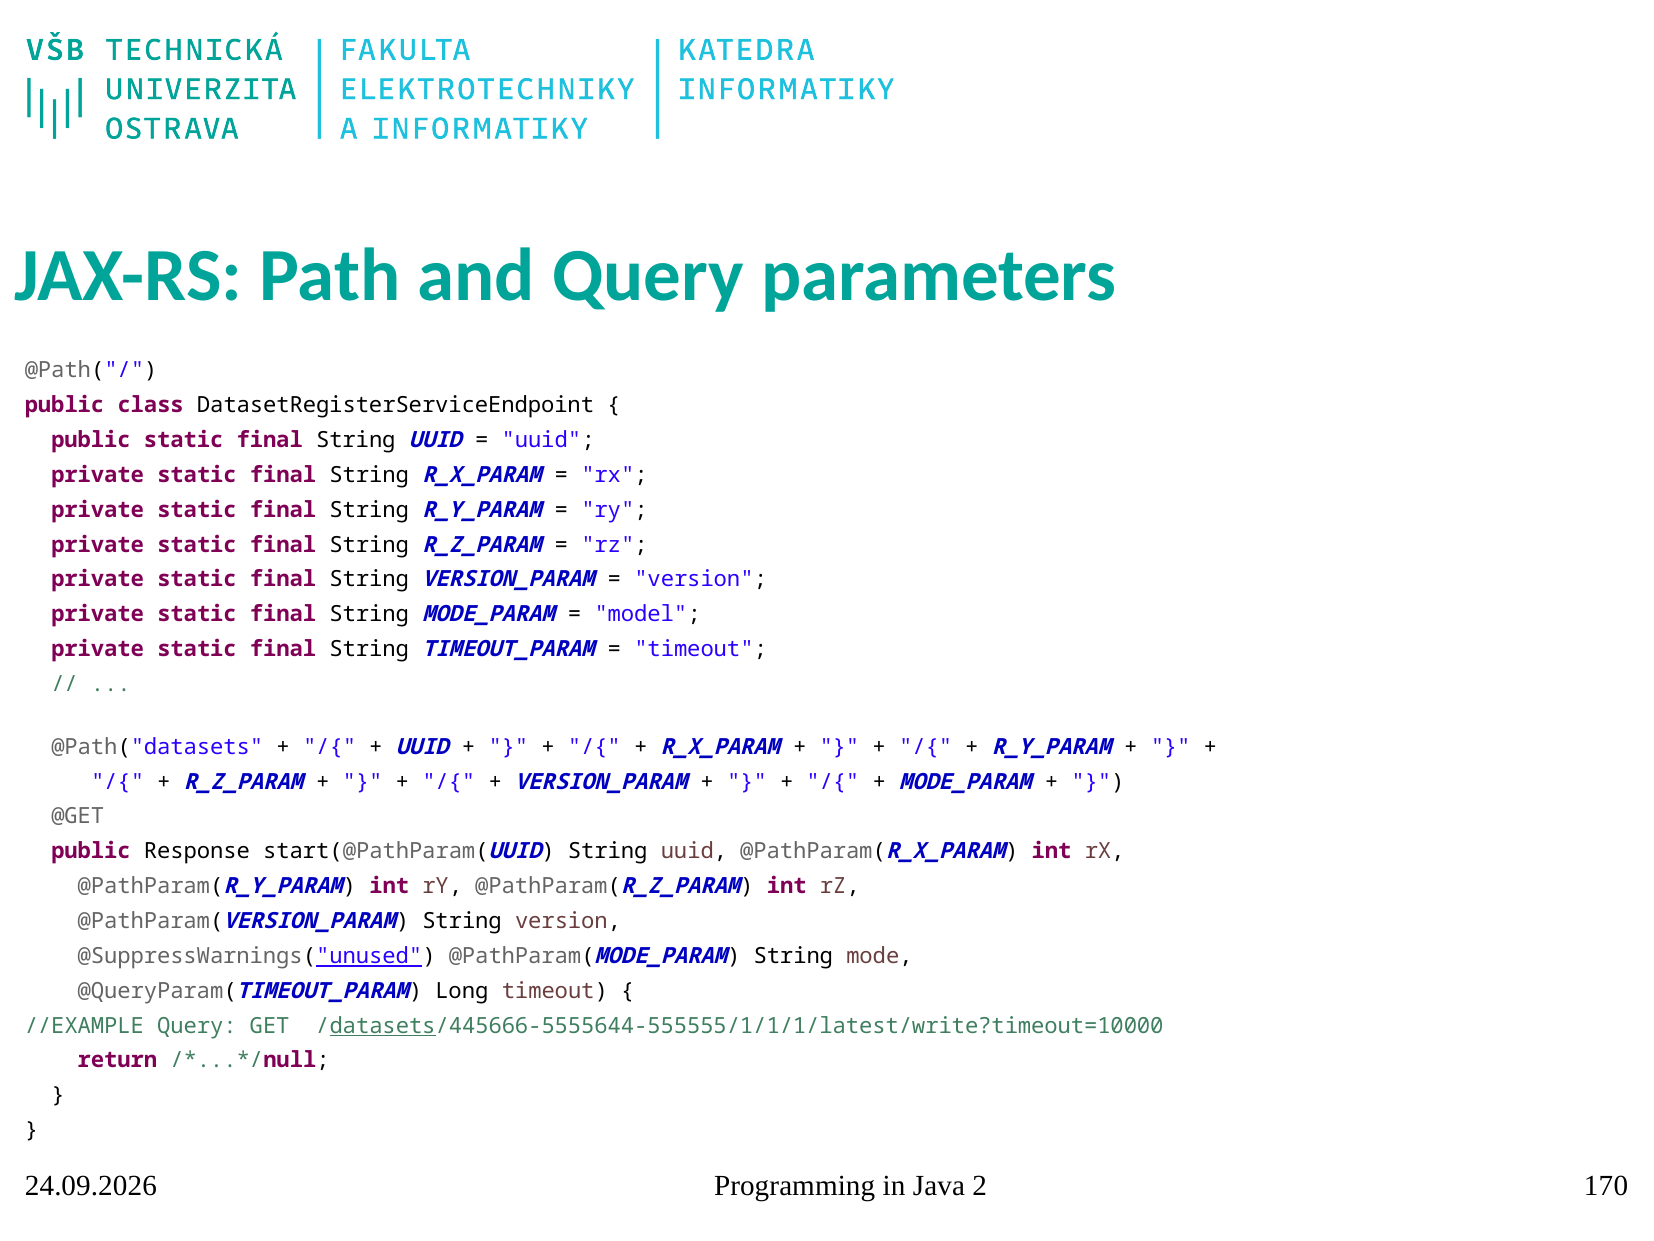

# JAX-RS: Path and Query parameters
@Path("/")
public class DatasetRegisterServiceEndpoint {
 public static final String UUID = "uuid";
 private static final String R_X_PARAM = "rx";
 private static final String R_Y_PARAM = "ry";
 private static final String R_Z_PARAM = "rz";
 private static final String VERSION_PARAM = "version";
 private static final String MODE_PARAM = "model";
 private static final String TIMEOUT_PARAM = "timeout";
 // ...
 @Path("datasets" + "/{" + UUID + "}" + "/{" + R_X_PARAM + "}" + "/{" + R_Y_PARAM + "}" +
 "/{" + R_Z_PARAM + "}" + "/{" + VERSION_PARAM + "}" + "/{" + MODE_PARAM + "}")
 @GET
 public Response start(@PathParam(UUID) String uuid, @PathParam(R_X_PARAM) int rX,
 @PathParam(R_Y_PARAM) int rY, @PathParam(R_Z_PARAM) int rZ,
 @PathParam(VERSION_PARAM) String version,
 @SuppressWarnings("unused") @PathParam(MODE_PARAM) String mode,
 @QueryParam(TIMEOUT_PARAM) Long timeout) {
//EXAMPLE Query: GET  /datasets/445666-5555644-555555/1/1/1/latest/write?timeout=10000
 return /*...*/null;
 }
}
Programming in Java 2
170